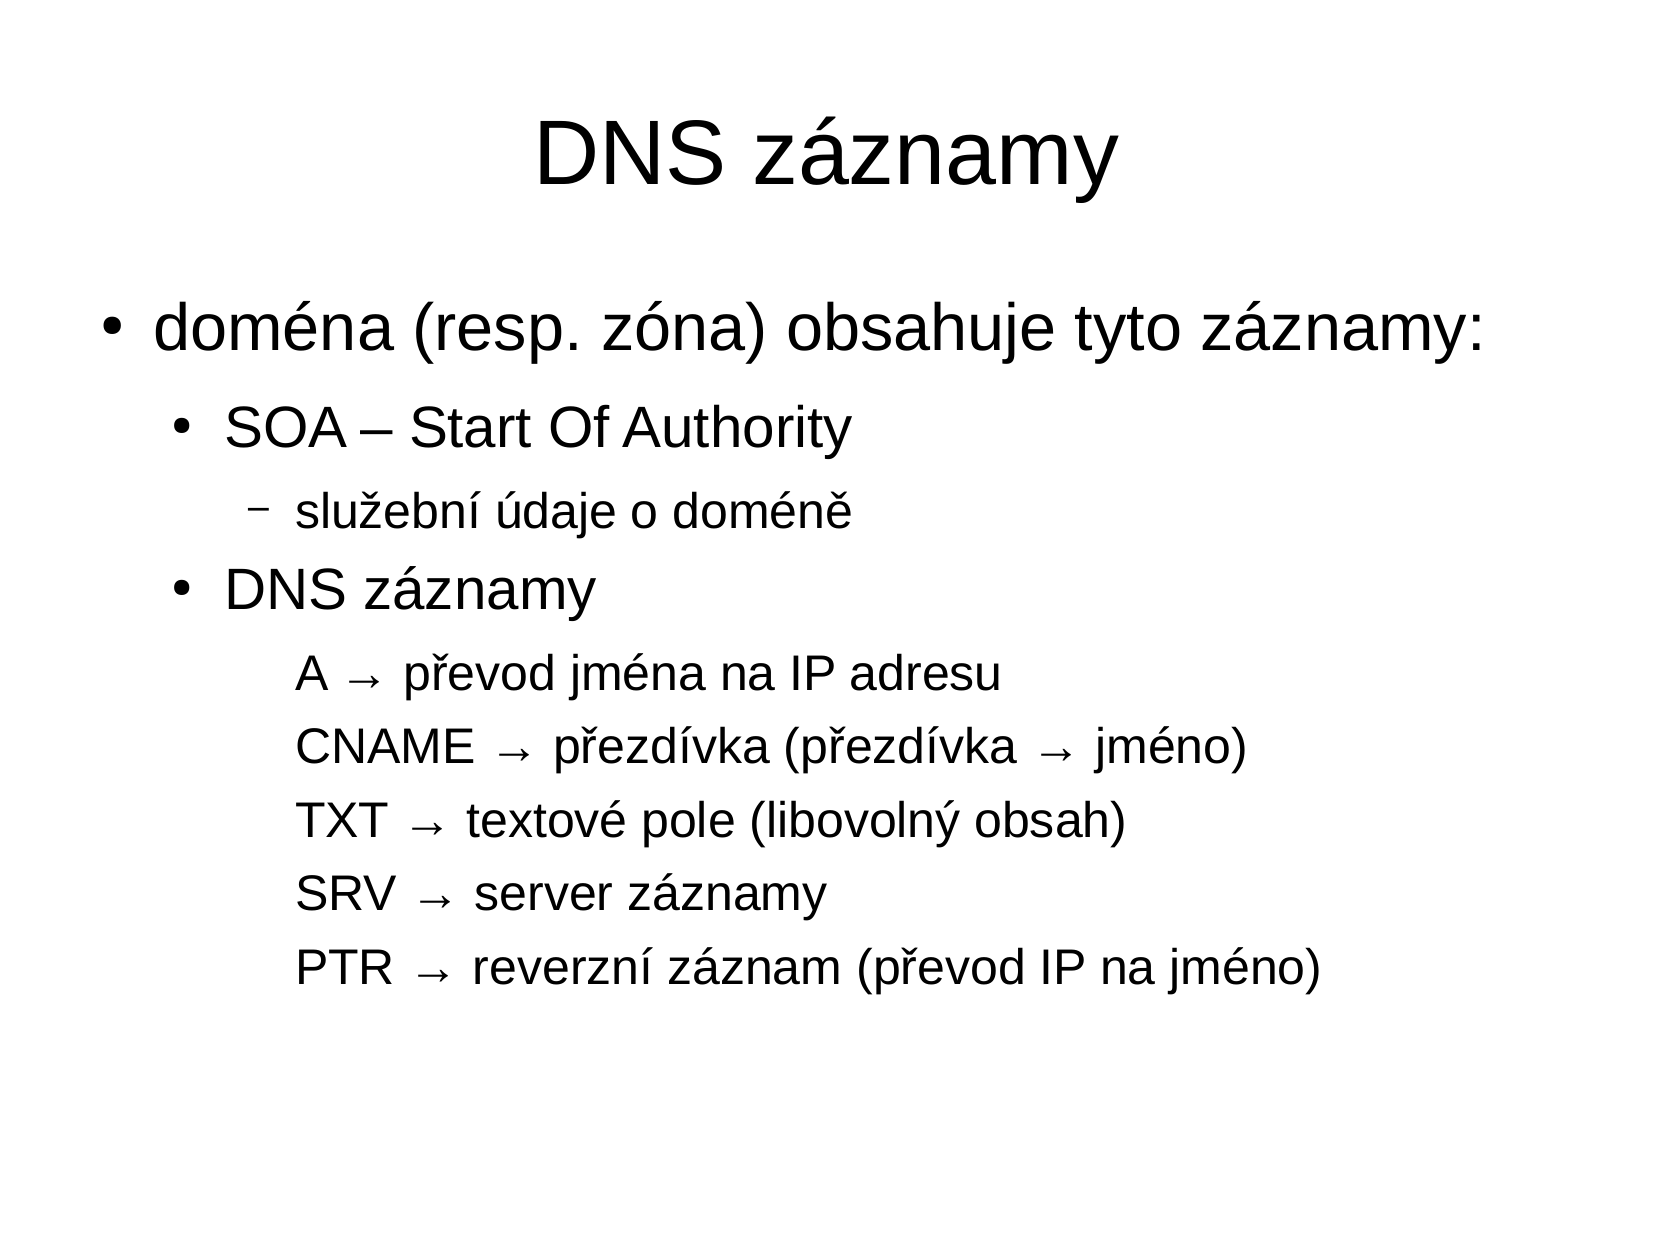

# DNS záznamy
doména (resp. zóna) obsahuje tyto záznamy:
SOA – Start Of Authority
služební údaje o doméně
DNS záznamy
A → převod jména na IP adresu
CNAME → přezdívka (přezdívka → jméno)
TXT → textové pole (libovolný obsah)
SRV → server záznamy
PTR → reverzní záznam (převod IP na jméno)